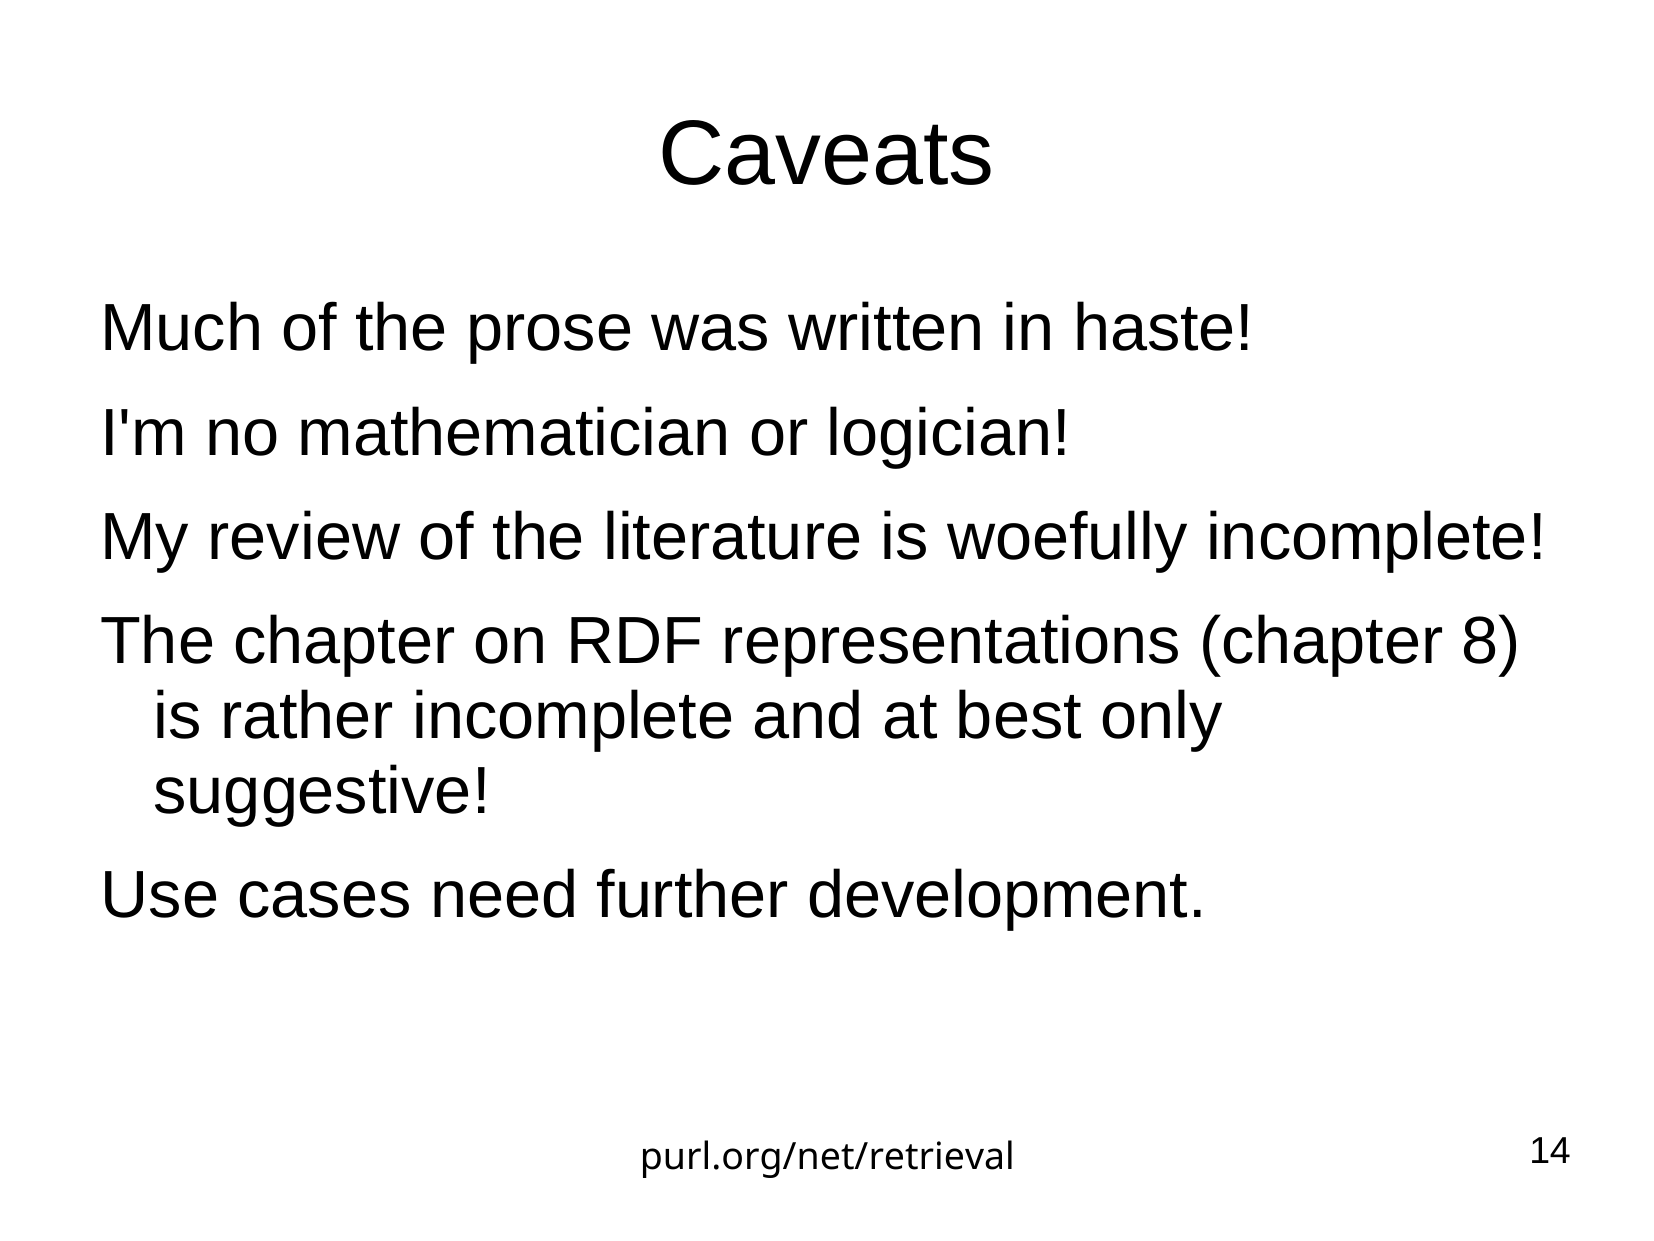

# Caveats
Much of the prose was written in haste!
I'm no mathematician or logician!
My review of the literature is woefully incomplete!
The chapter on RDF representations (chapter 8) is rather incomplete and at best only suggestive!
Use cases need further development.
purl.org/net/retrieval
14